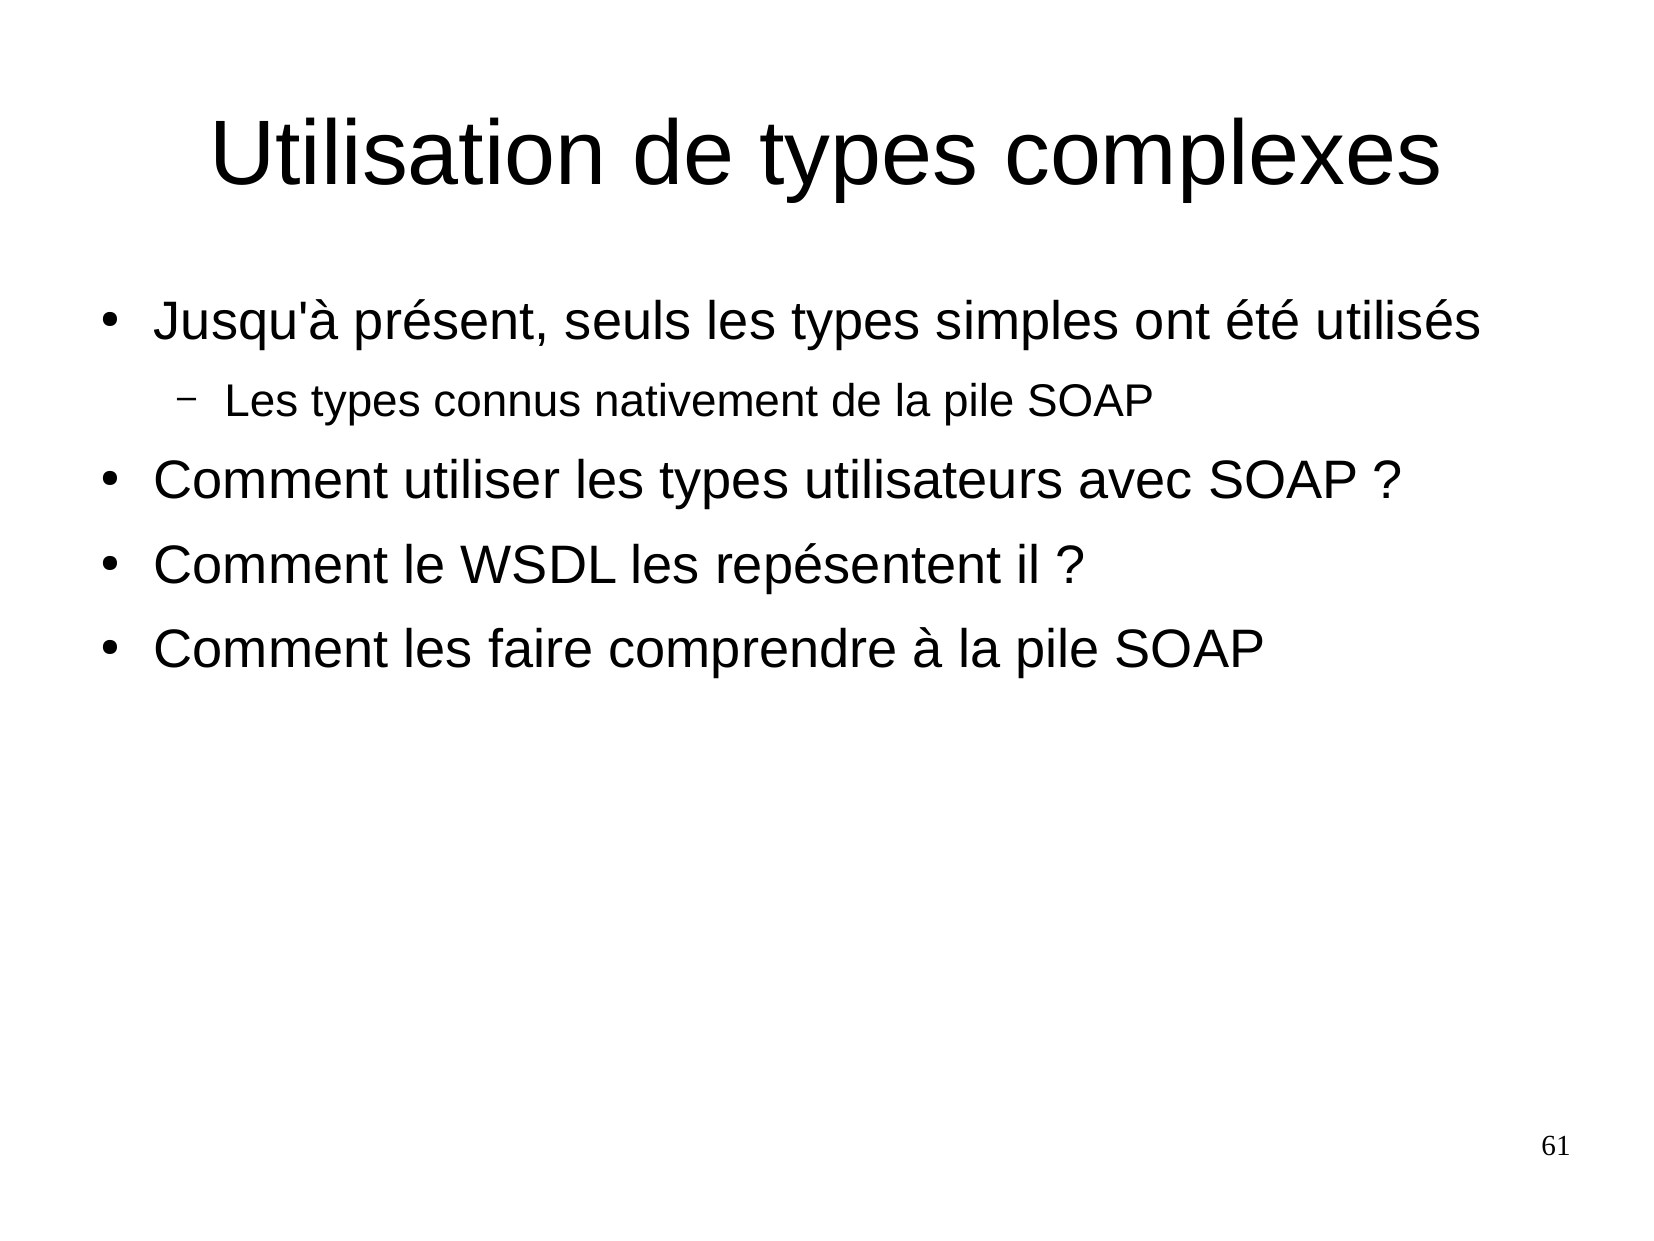

# Utilisation de types complexes
Jusqu'à présent, seuls les types simples ont été utilisés
Les types connus nativement de la pile SOAP
Comment utiliser les types utilisateurs avec SOAP ?
Comment le WSDL les repésentent il ?
Comment les faire comprendre à la pile SOAP
61